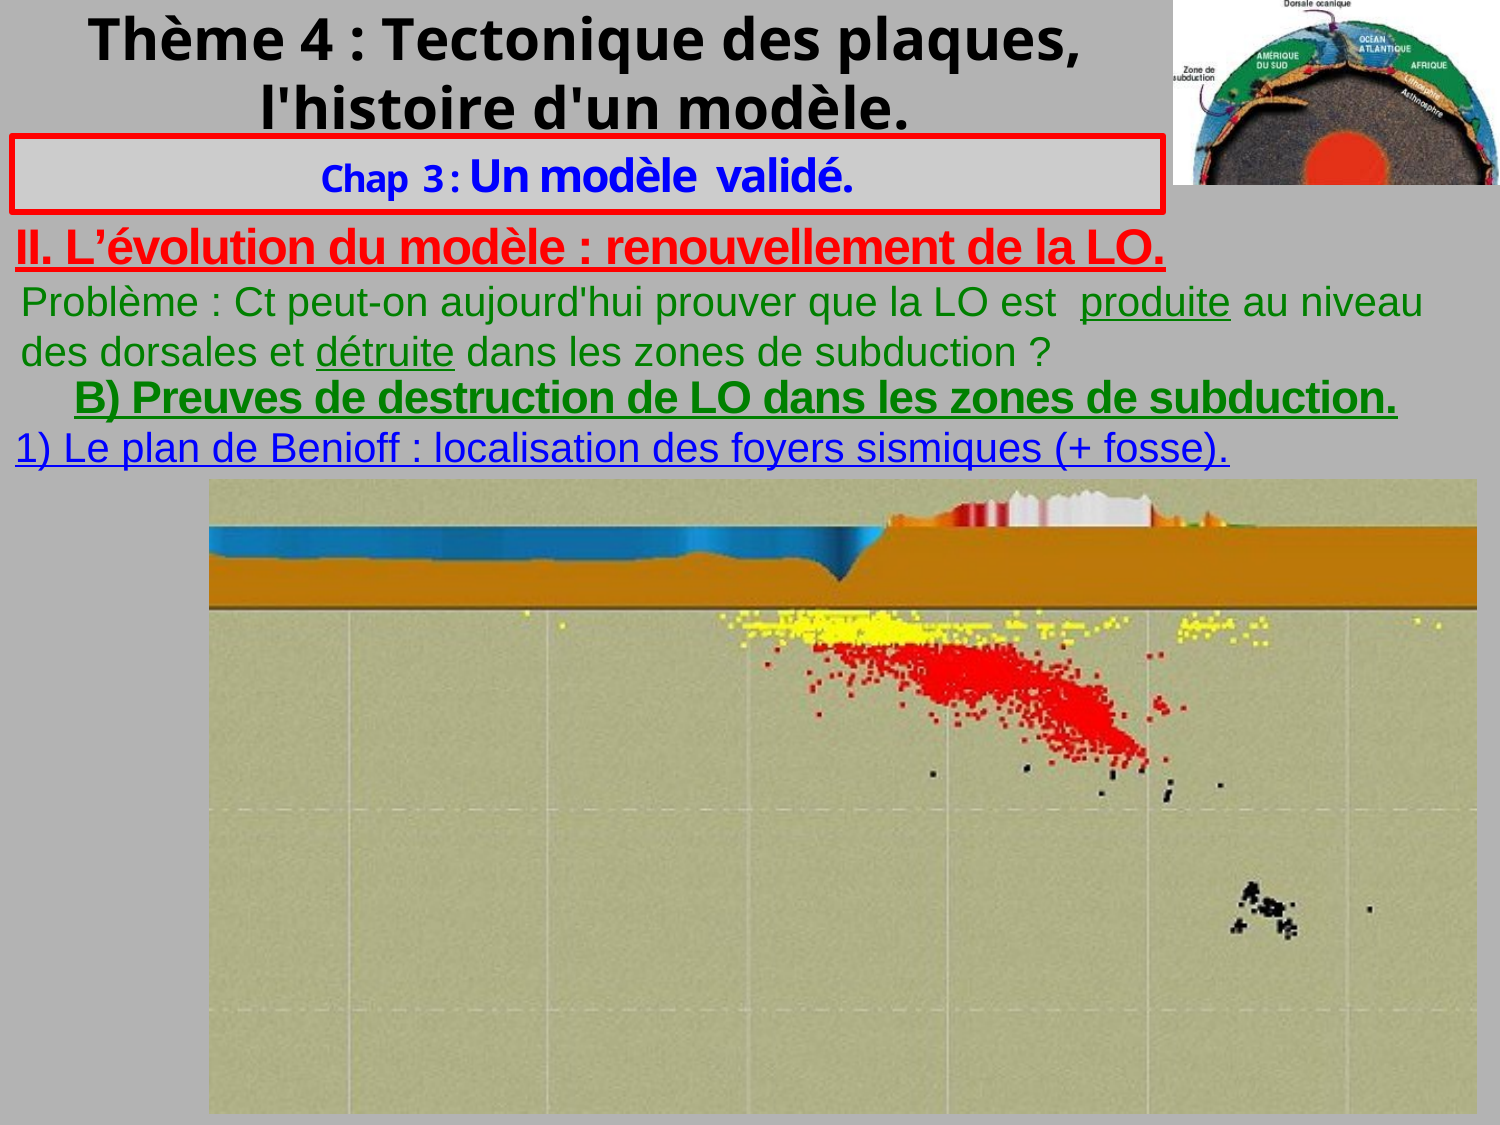

Thème 4 : Tectonique des plaques, l'histoire d'un modèle.
Chap 3 : Un modèle validé.
II. L’évolution du modèle : renouvellement de la LO.
Problème : Ct peut-on aujourd'hui prouver que la LO est produite au niveau des dorsales et détruite dans les zones de subduction ?
B) Preuves de destruction de LO dans les zones de subduction.
1) Le plan de Benioff : localisation des foyers sismiques (+ fosse).